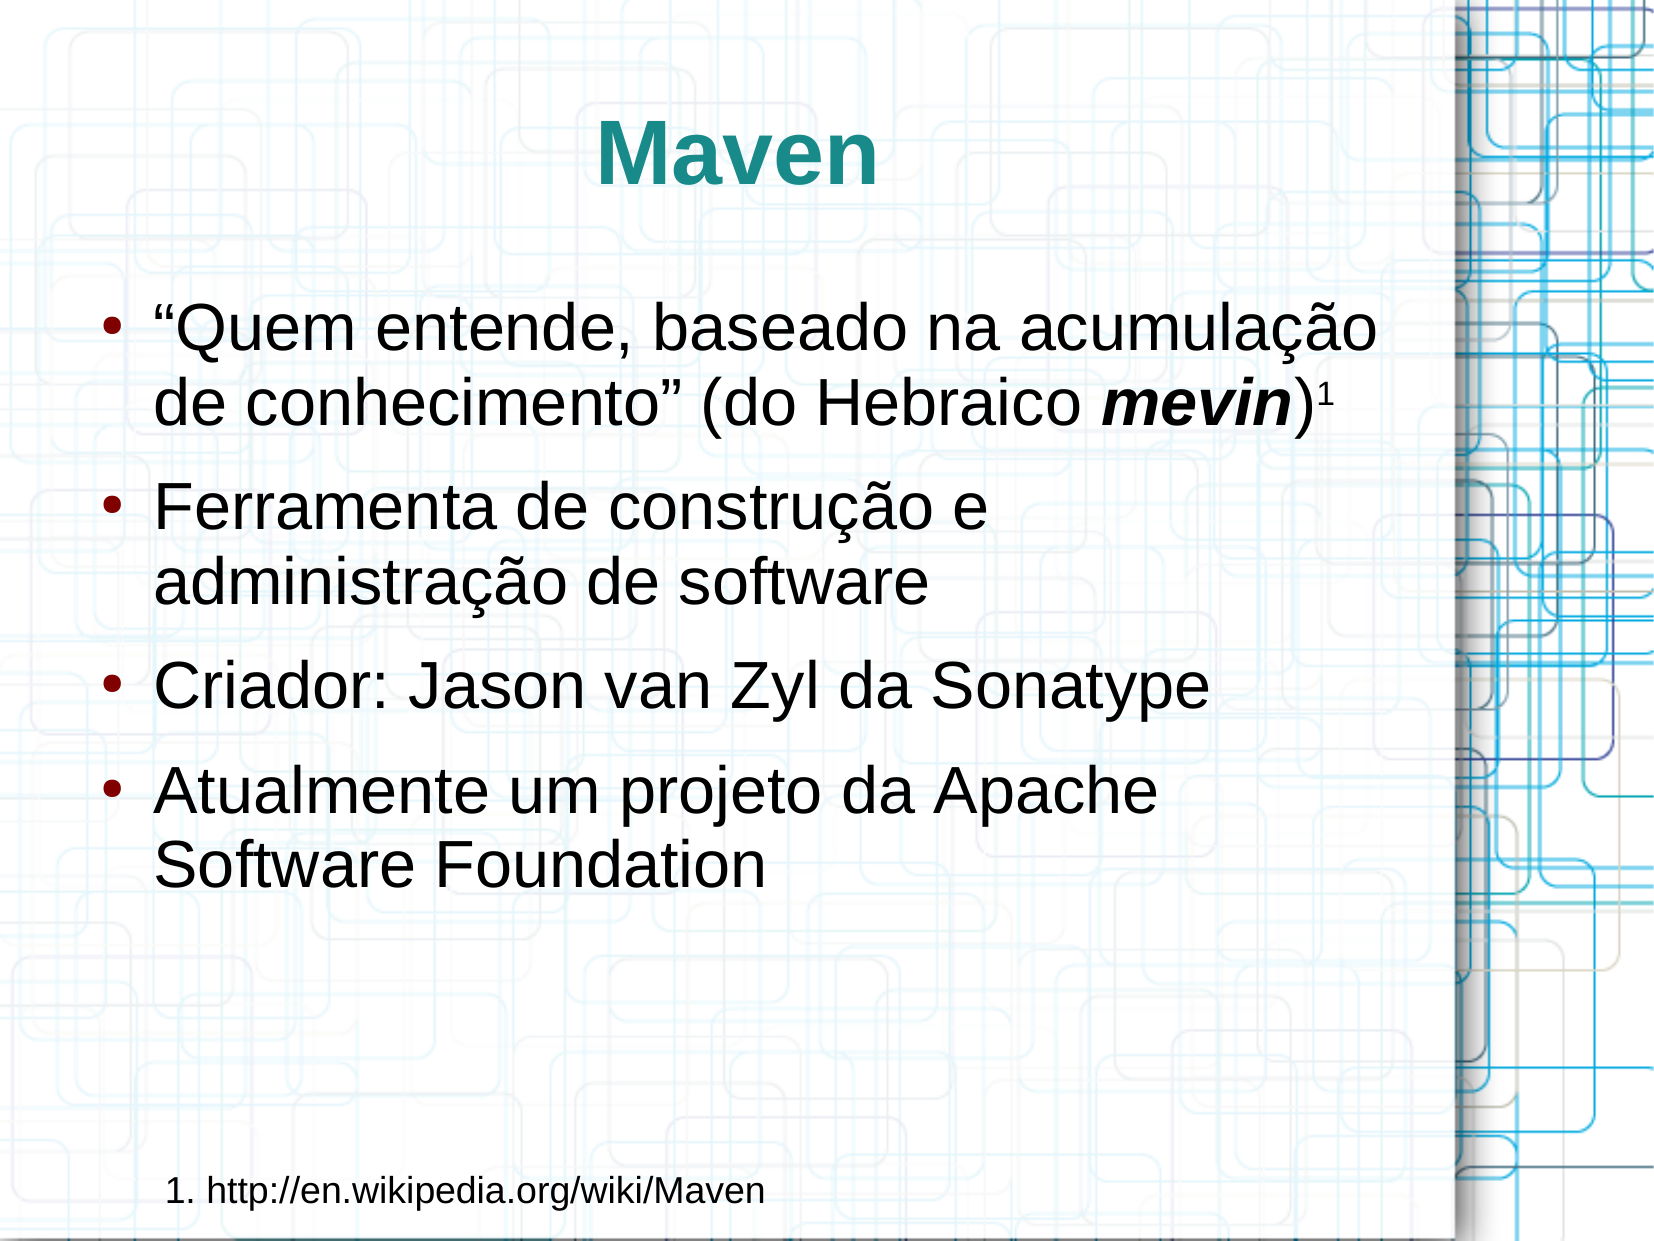

# Maven
“Quem entende, baseado na acumulação de conhecimento” (do Hebraico mevin)1
Ferramenta de construção e administração de software
Criador: Jason van Zyl da Sonatype
Atualmente um projeto da Apache Software Foundation
1. http://en.wikipedia.org/wiki/Maven